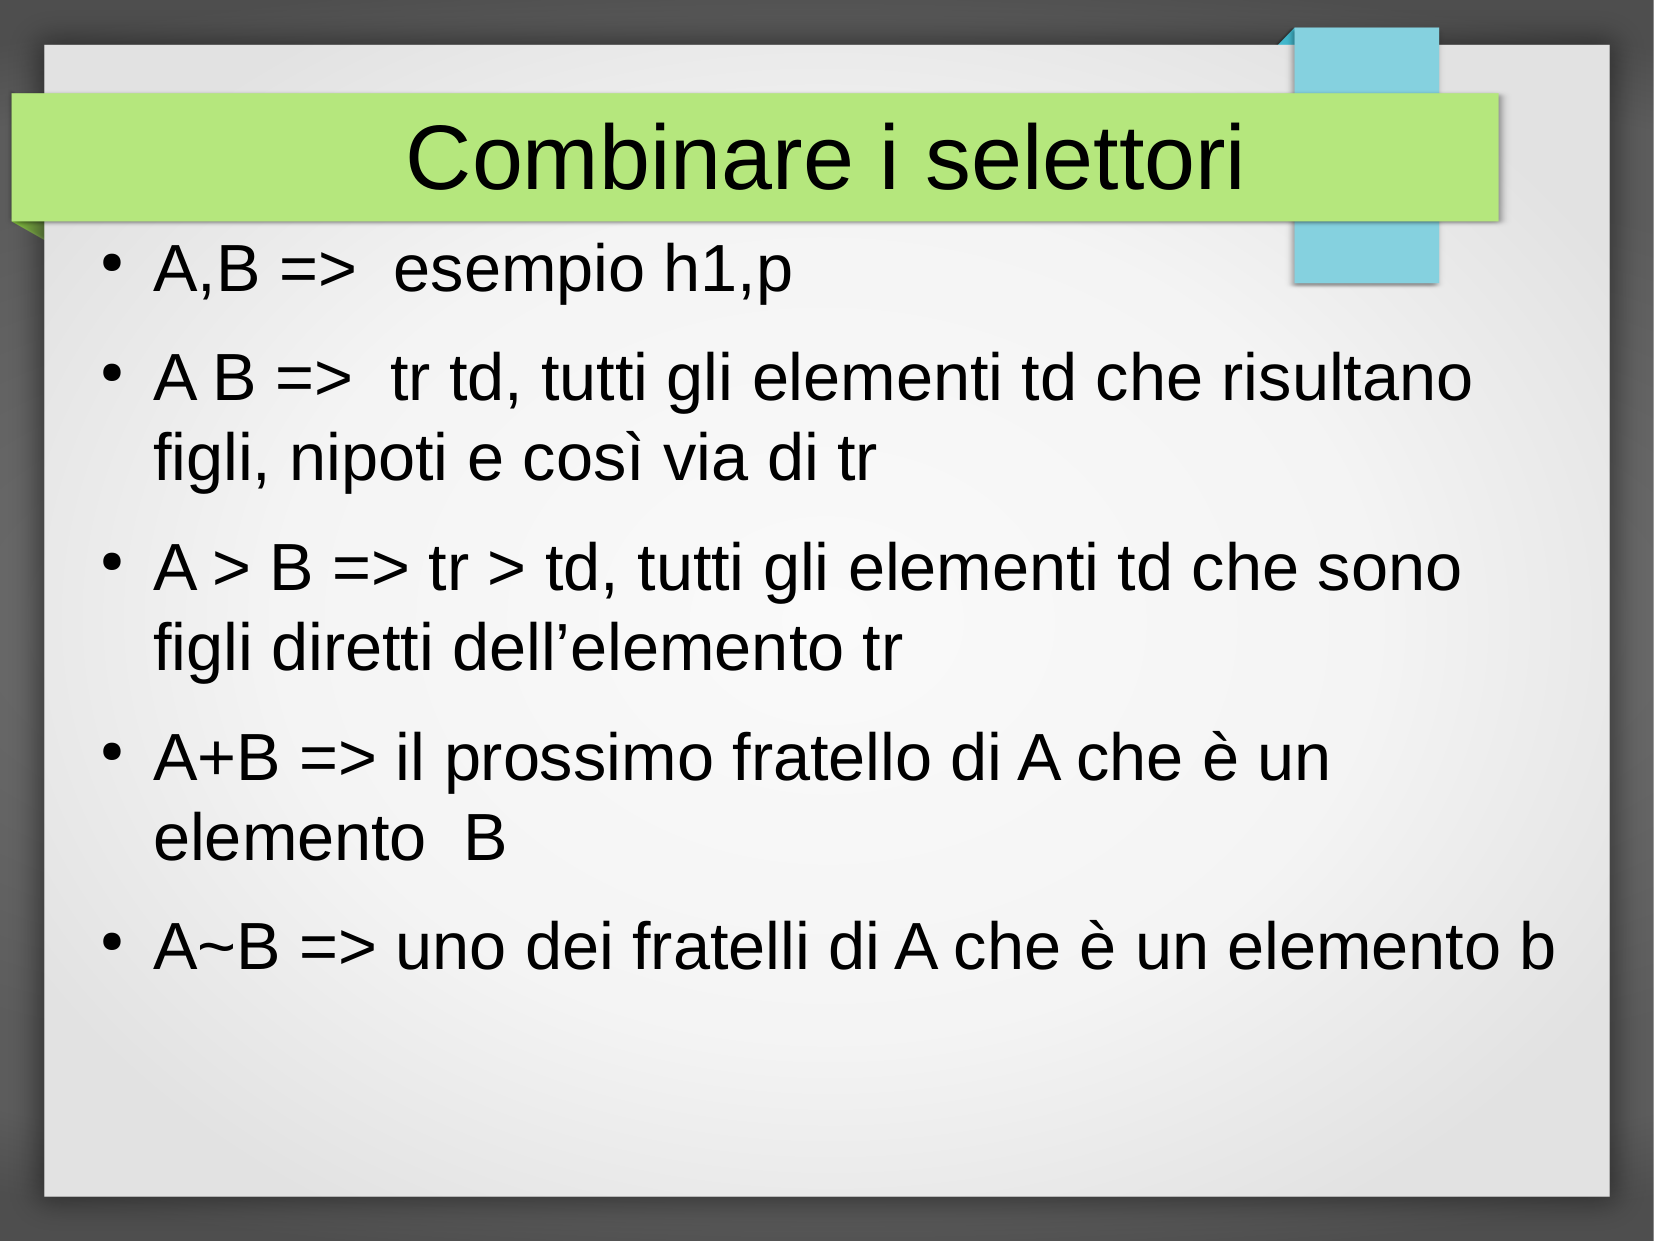

# Combinare i selettori
A,B => esempio h1,p
A B => tr td, tutti gli elementi td che risultano figli, nipoti e così via di tr
A > B => tr > td, tutti gli elementi td che sono figli diretti dell’elemento tr
A+B => il prossimo fratello di A che è un elemento B
A~B => uno dei fratelli di A che è un elemento b